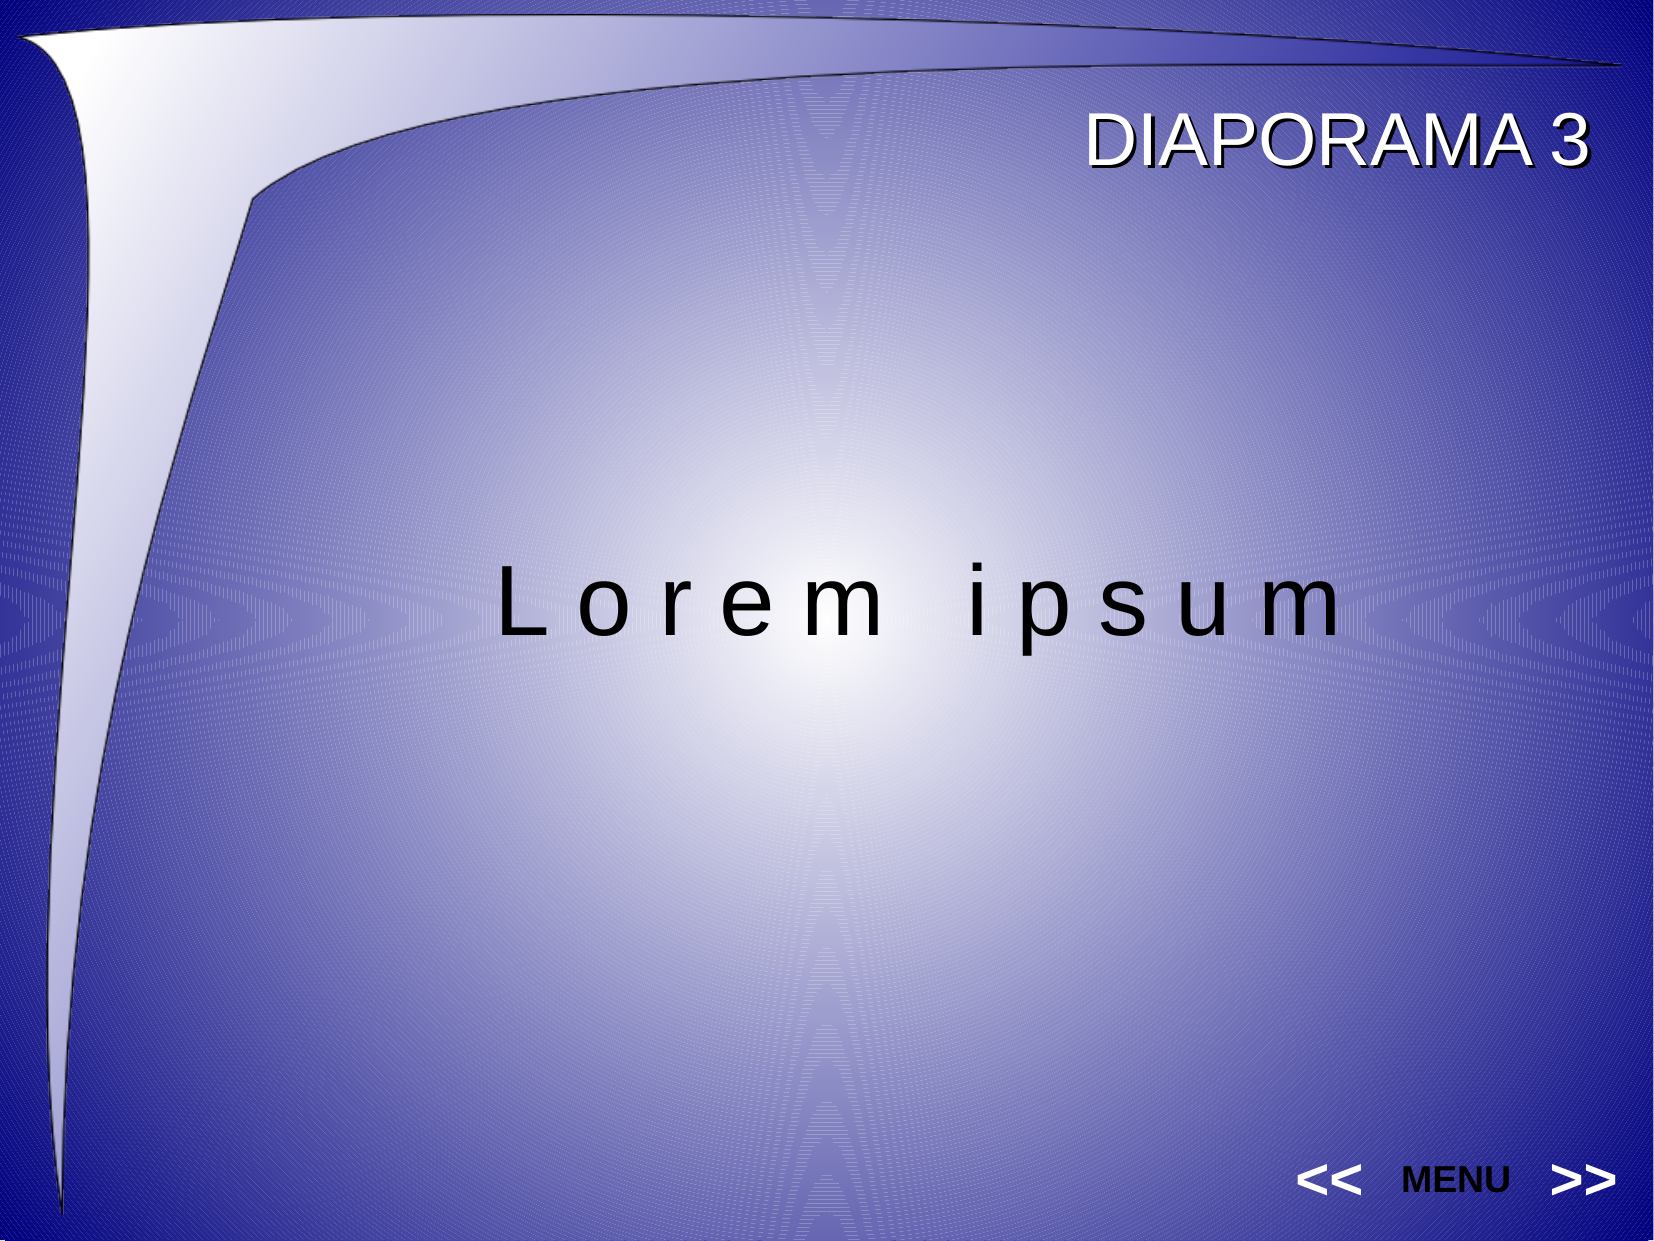

# DIAPORAMA 3
Lorem ipsum
<<
MENU
>>